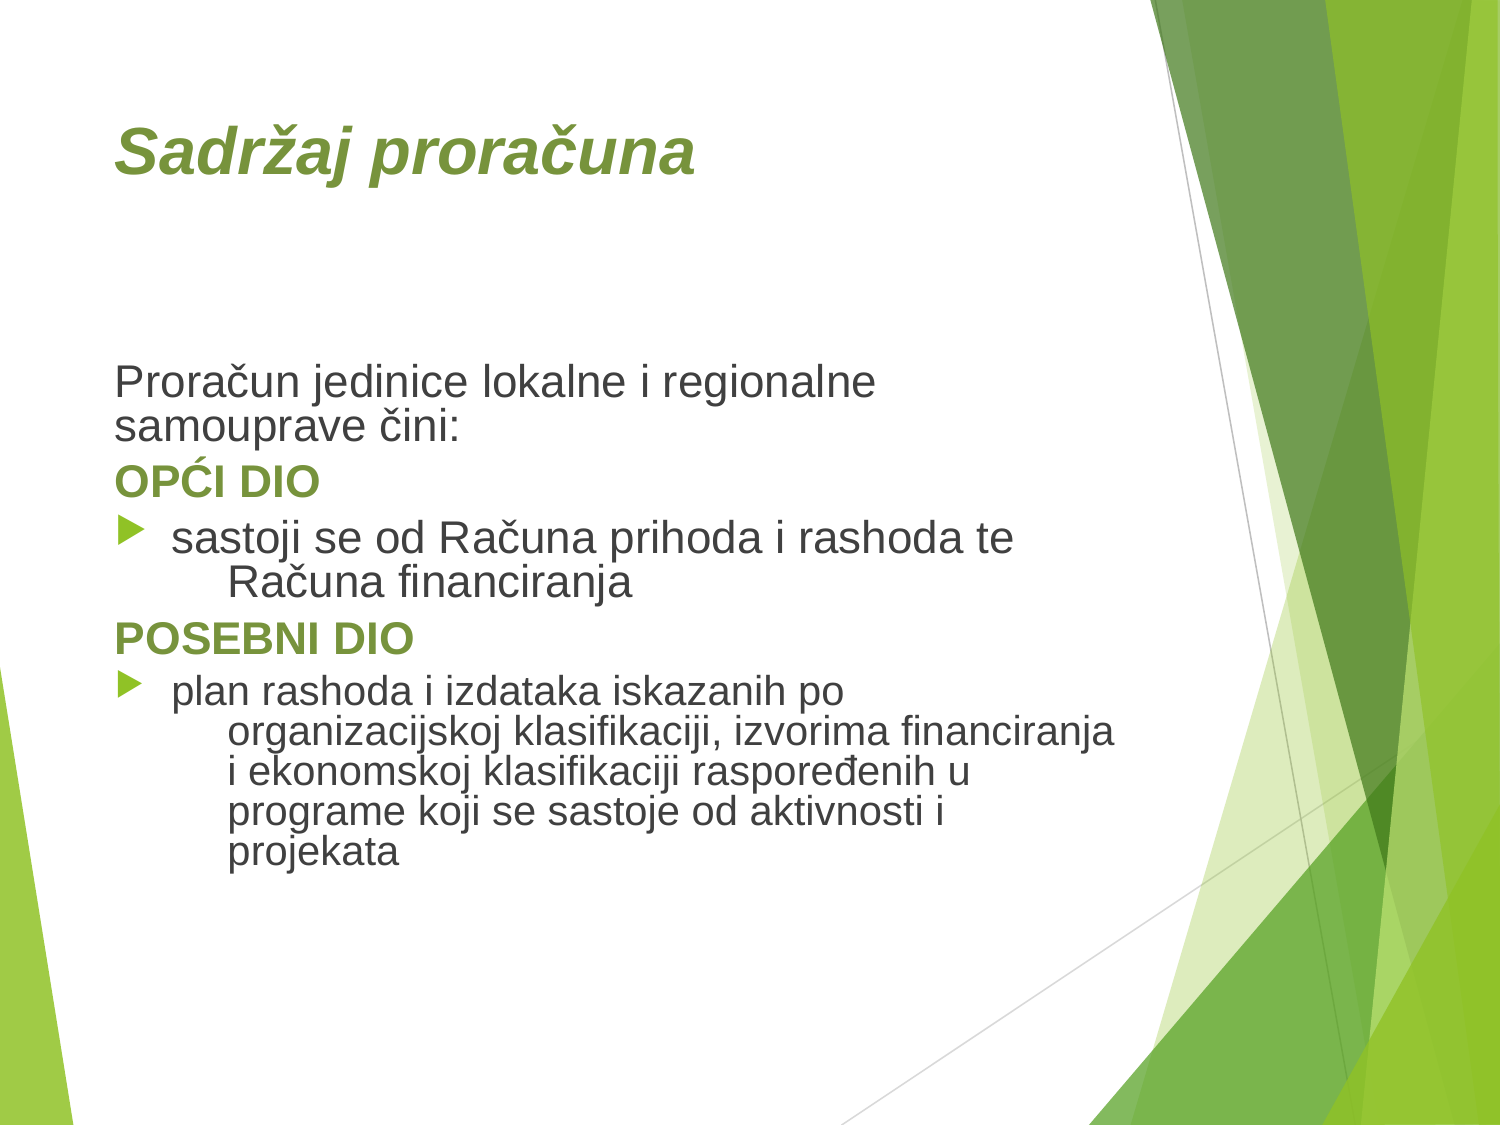

# Sadržaj proračuna
Proračun jedinice lokalne i regionalne samouprave čini:
OPĆI DIO
sastoji se od Računa prihoda i rashoda te Računa financiranja
POSEBNI DIO
plan rashoda i izdataka iskazanih po organizacijskoj klasifikaciji, izvorima financiranja i ekonomskoj klasifikaciji raspoređenih u programe koji se sastoje od aktivnosti i projekata